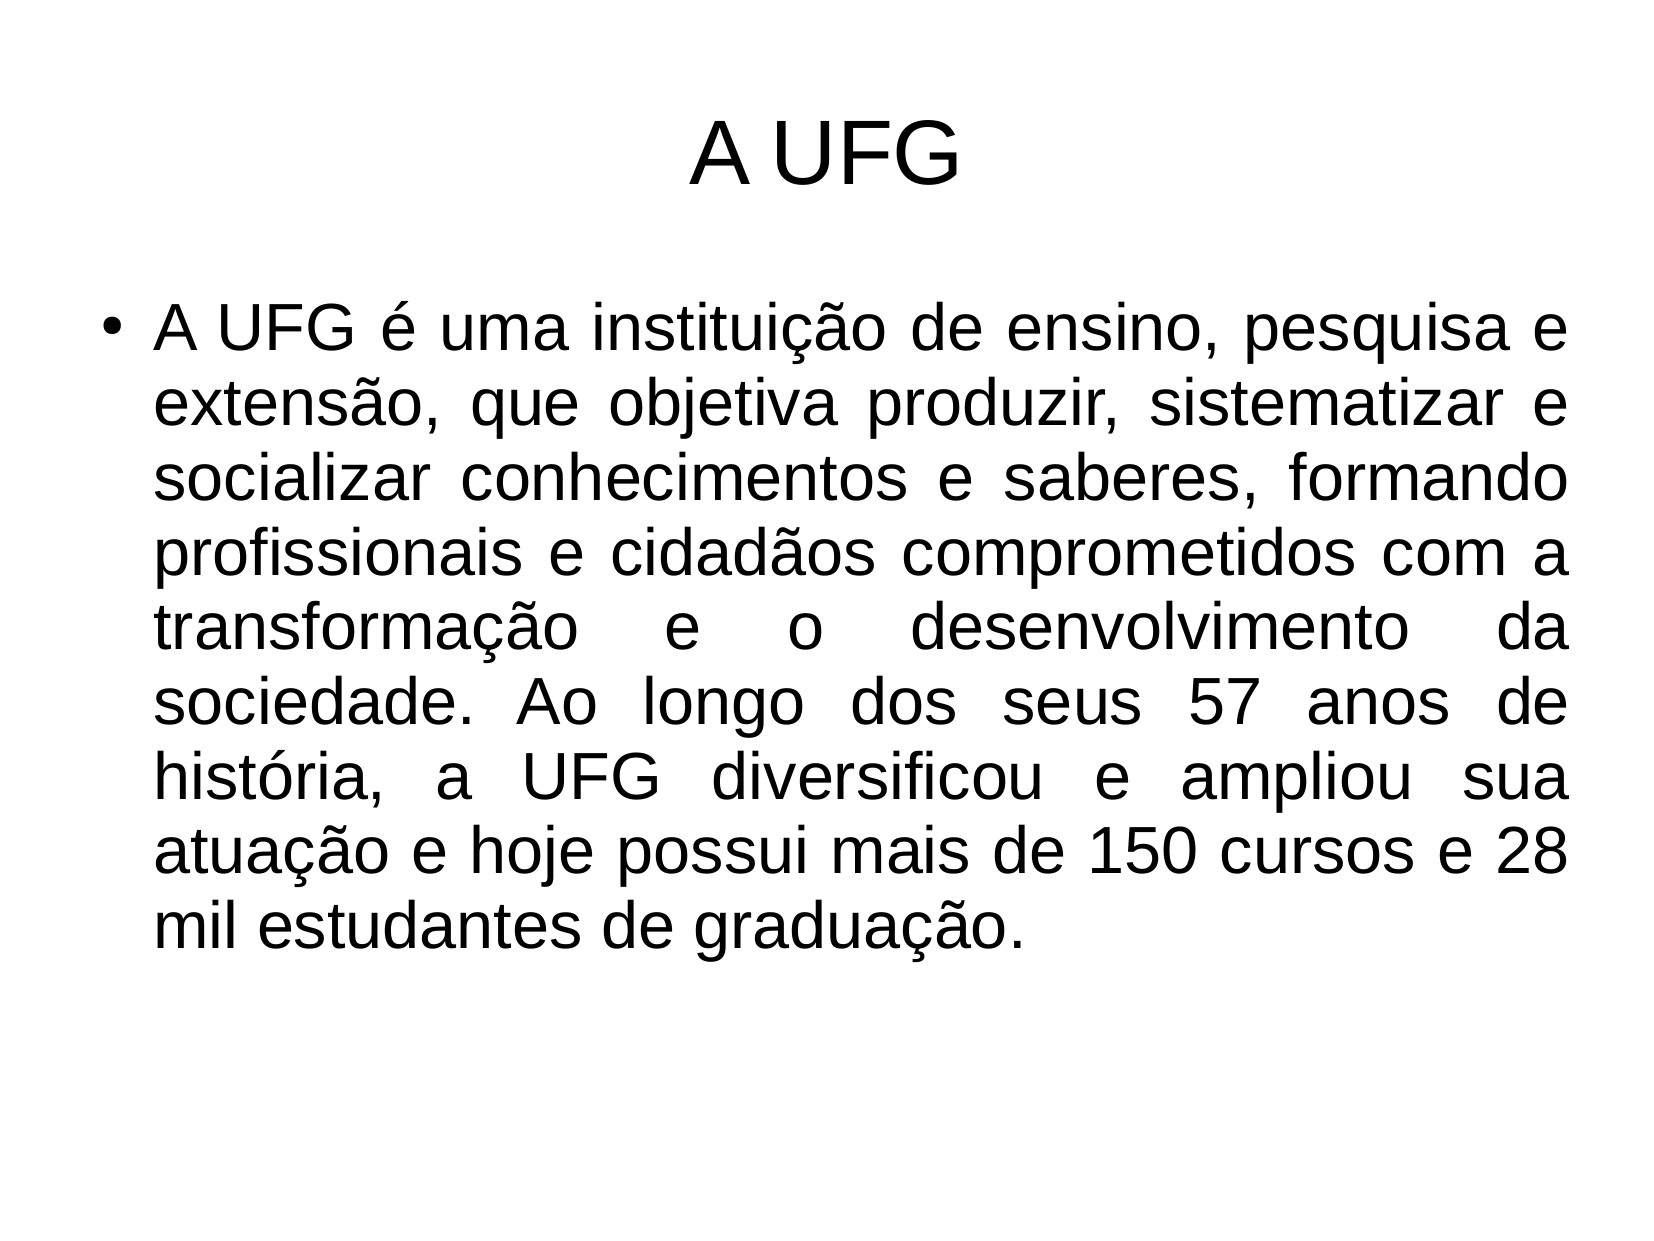

# A UFG
A UFG é uma instituição de ensino, pesquisa e extensão, que objetiva produzir, sistematizar e socializar conhecimentos e saberes, formando profissionais e cidadãos comprometidos com a transformação e o desenvolvimento da sociedade. Ao longo dos seus 57 anos de história, a UFG diversificou e ampliou sua atuação e hoje possui mais de 150 cursos e 28 mil estudantes de graduação.